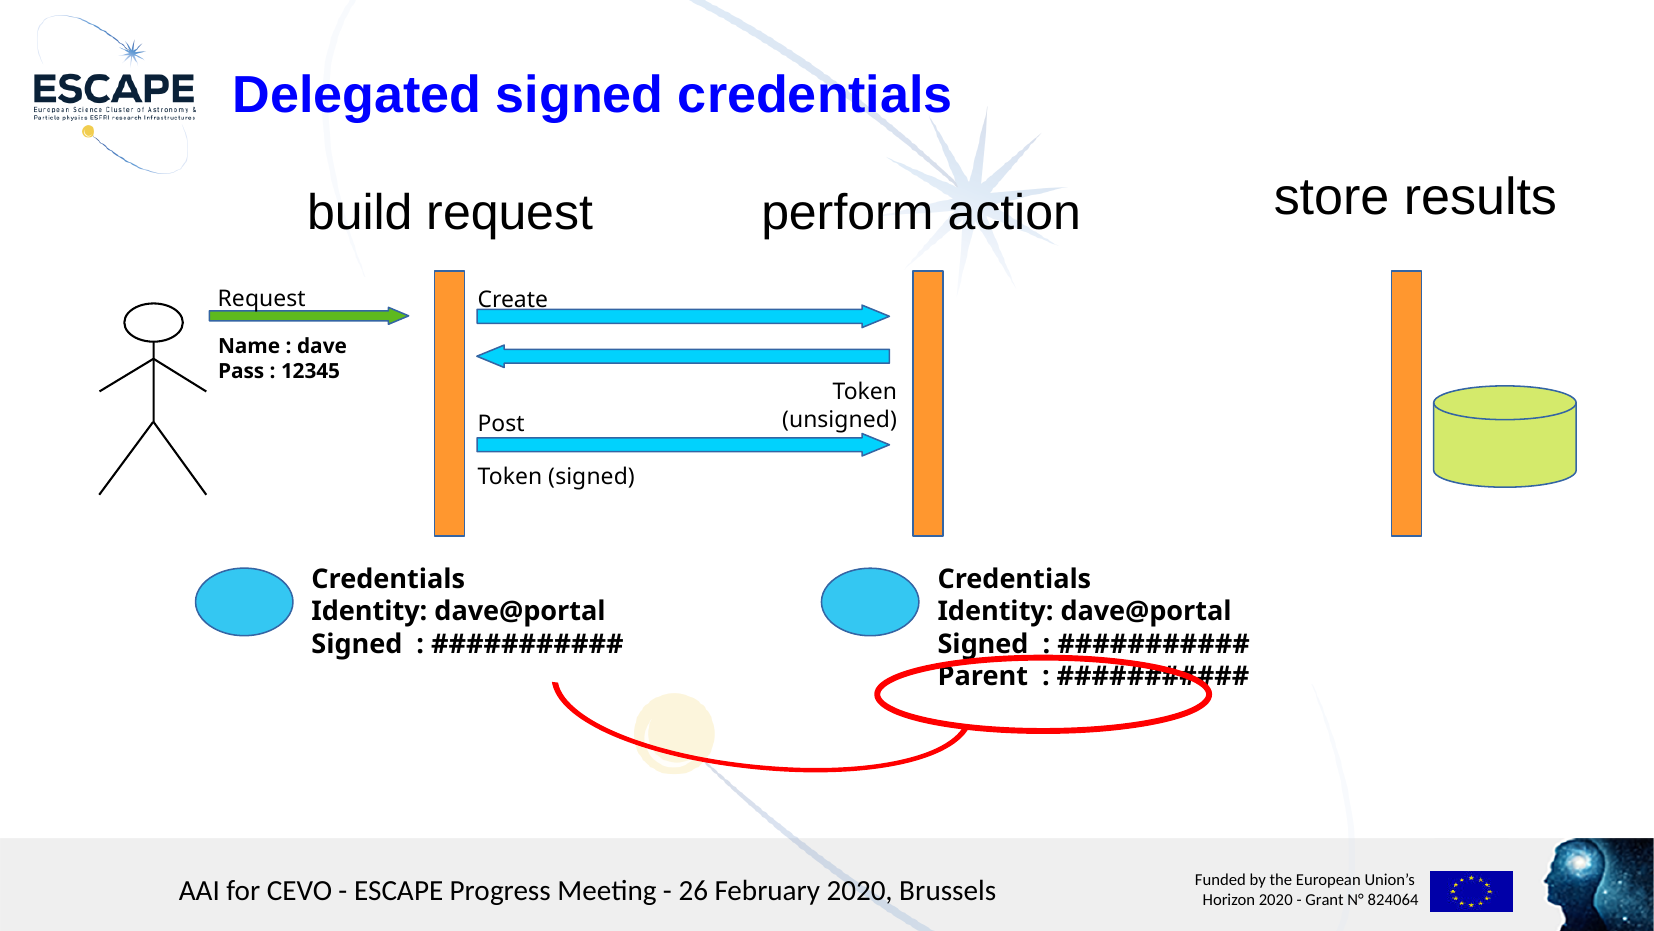

# Delegated signed credentials
store results
build request
perform action
Request
Create
Name : dave
Pass : 12345
Token (unsigned)
Post
Token (signed)
Credentials
Identity: dave@portal
Signed : ###########
Credentials
Identity: dave@portal
Signed : ###########
Parent : ###########